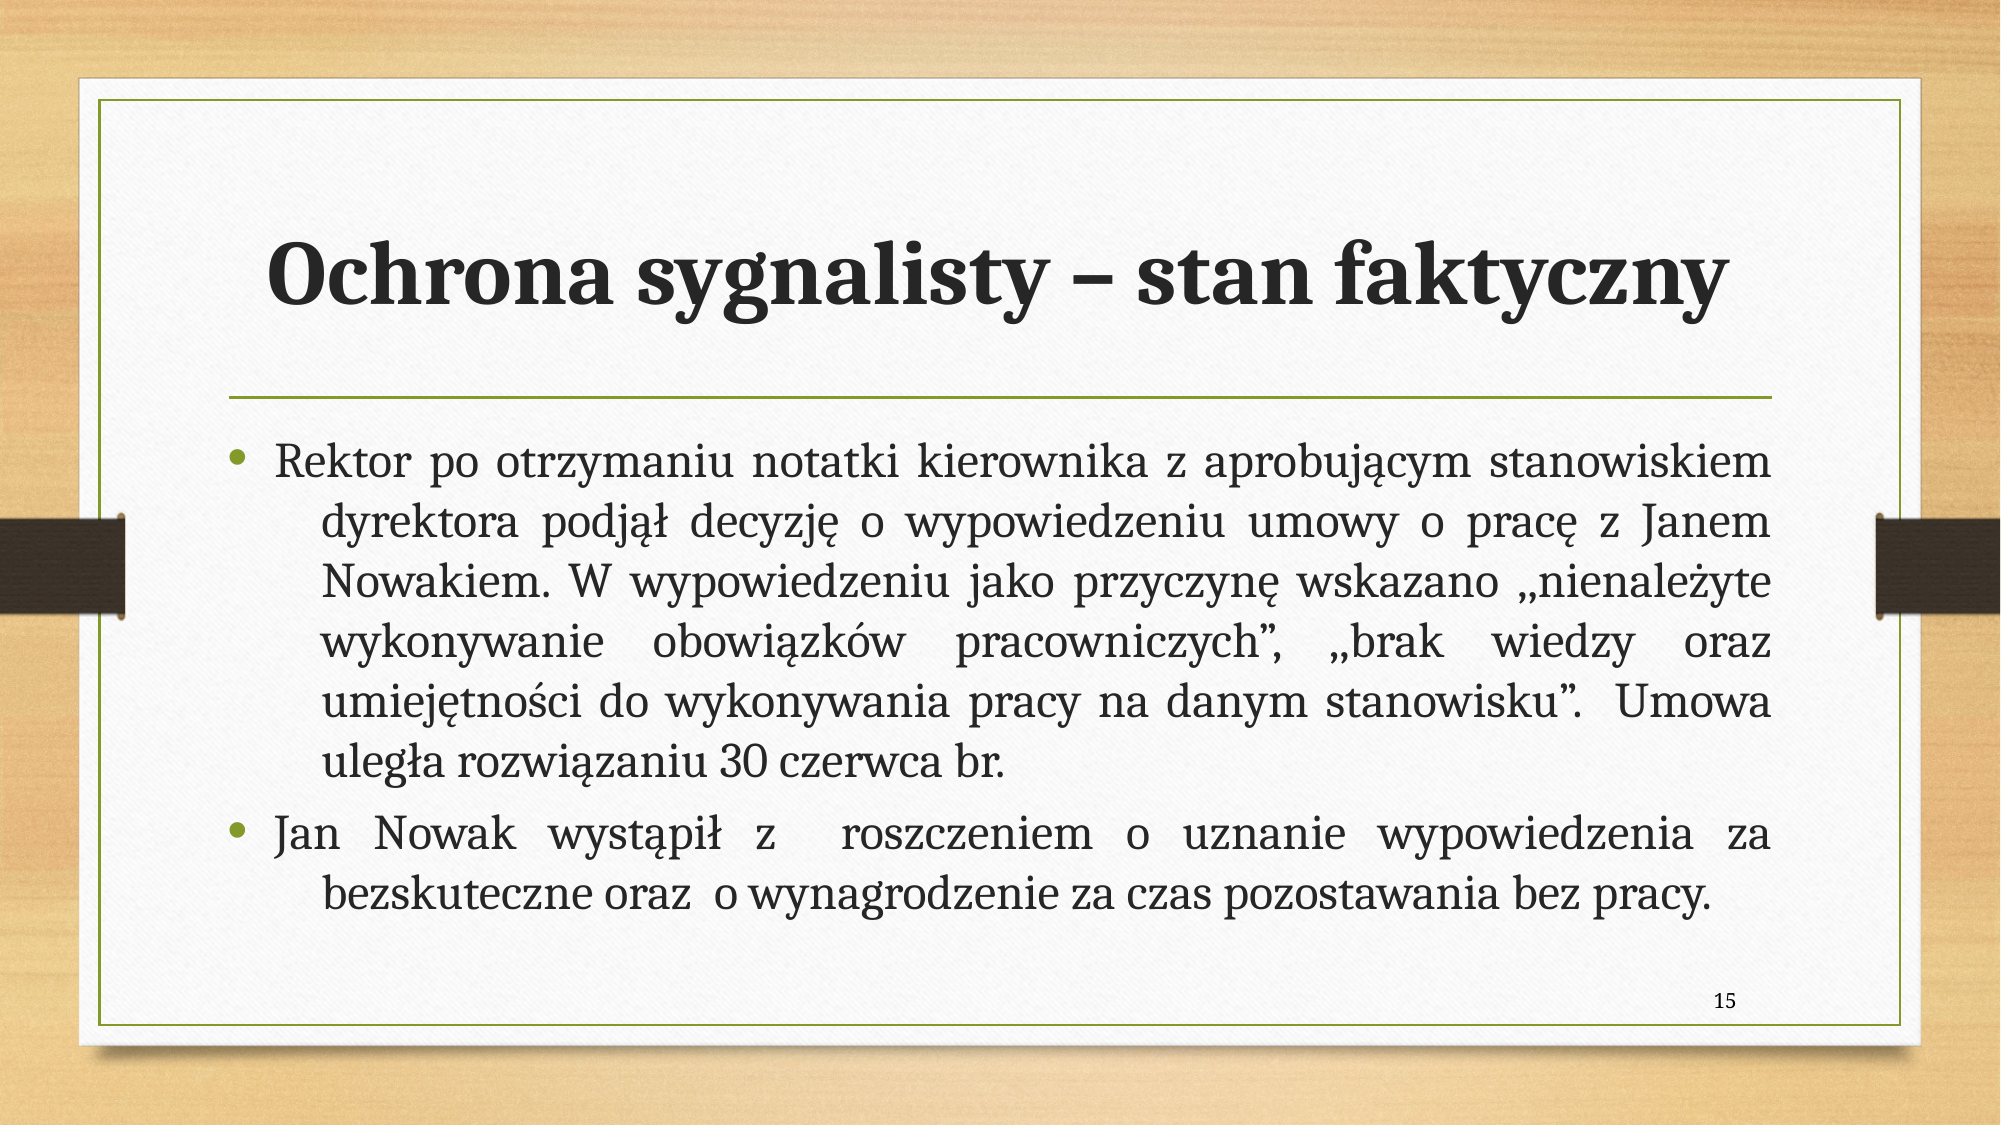

# Ochrona sygnalisty – stan faktyczny
Rektor po otrzymaniu notatki kierownika z aprobującym stanowiskiem dyrektora podjął decyzję o wypowiedzeniu umowy o pracę z Janem Nowakiem. W wypowiedzeniu jako przyczynę wskazano ,,nienależyte wykonywanie obowiązków pracowniczych”, ,,brak wiedzy oraz umiejętności do wykonywania pracy na danym stanowisku”. Umowa uległa rozwiązaniu 30 czerwca br.
Jan Nowak wystąpił z roszczeniem o uznanie wypowiedzenia za bezskuteczne oraz o wynagrodzenie za czas pozostawania bez pracy.